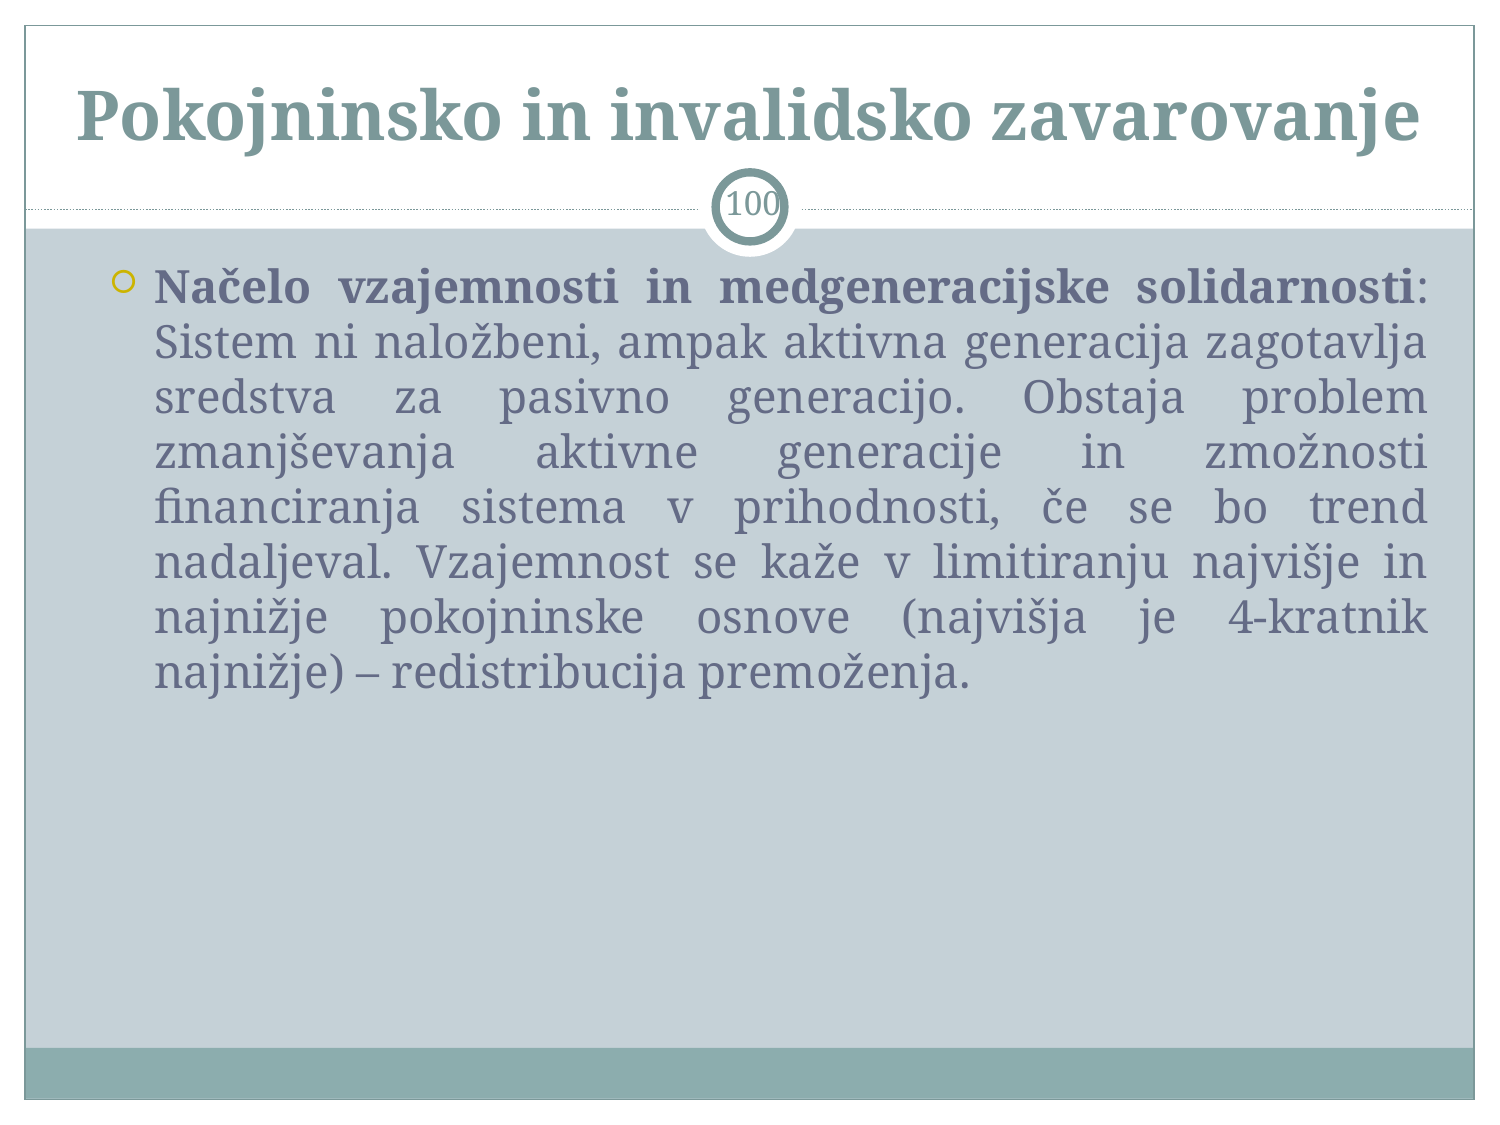

# Pokojninsko in invalidsko zavarovanje
Načelo vzajemnosti in medgeneracijske solidarnosti: Sistem ni naložbeni, ampak aktivna generacija zagotavlja sredstva za pasivno generacijo. Obstaja problem zmanjševanja aktivne generacije in zmožnosti financiranja sistema v prihodnosti, če se bo trend nadaljeval. Vzajemnost se kaže v limitiranju najvišje in najnižje pokojninske osnove (najvišja je 4-kratnik najnižje) – redistribucija premoženja.